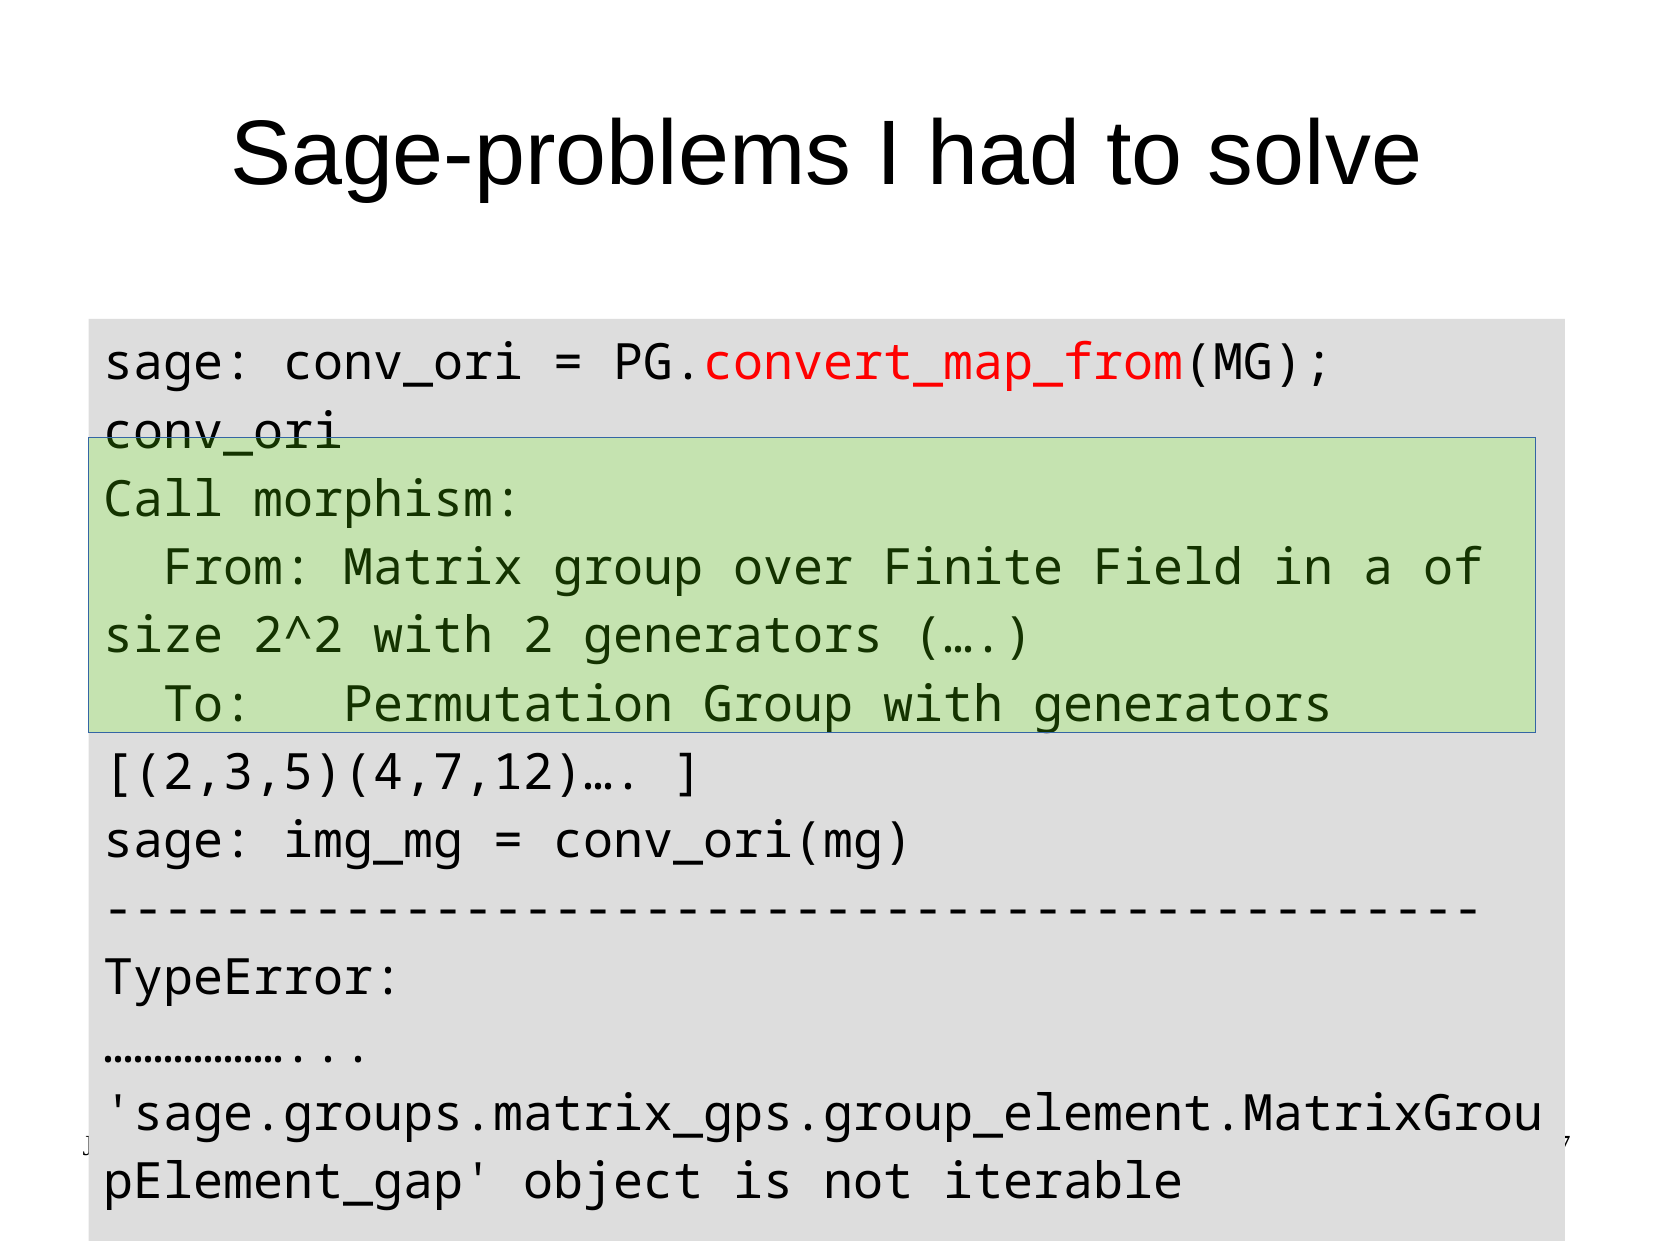

# Sage-problems I had to solve
sage: conv_ori = PG.convert_map_from(MG); conv_ori
Call morphism:
 From: Matrix group over Finite Field in a of size 2^2 with 2 generators (….)
 To: Permutation Group with generators [(2,3,5)(4,7,12)…. ]
sage: img_mg = conv_ori(mg)
----------------------------------------------
TypeError:
………………... 'sage.groups.matrix_gps.group_element.MatrixGroupElement_gap' object is not iterable
July 3, 2018
Sebastian Oehms: Cubic Braid Groups
97